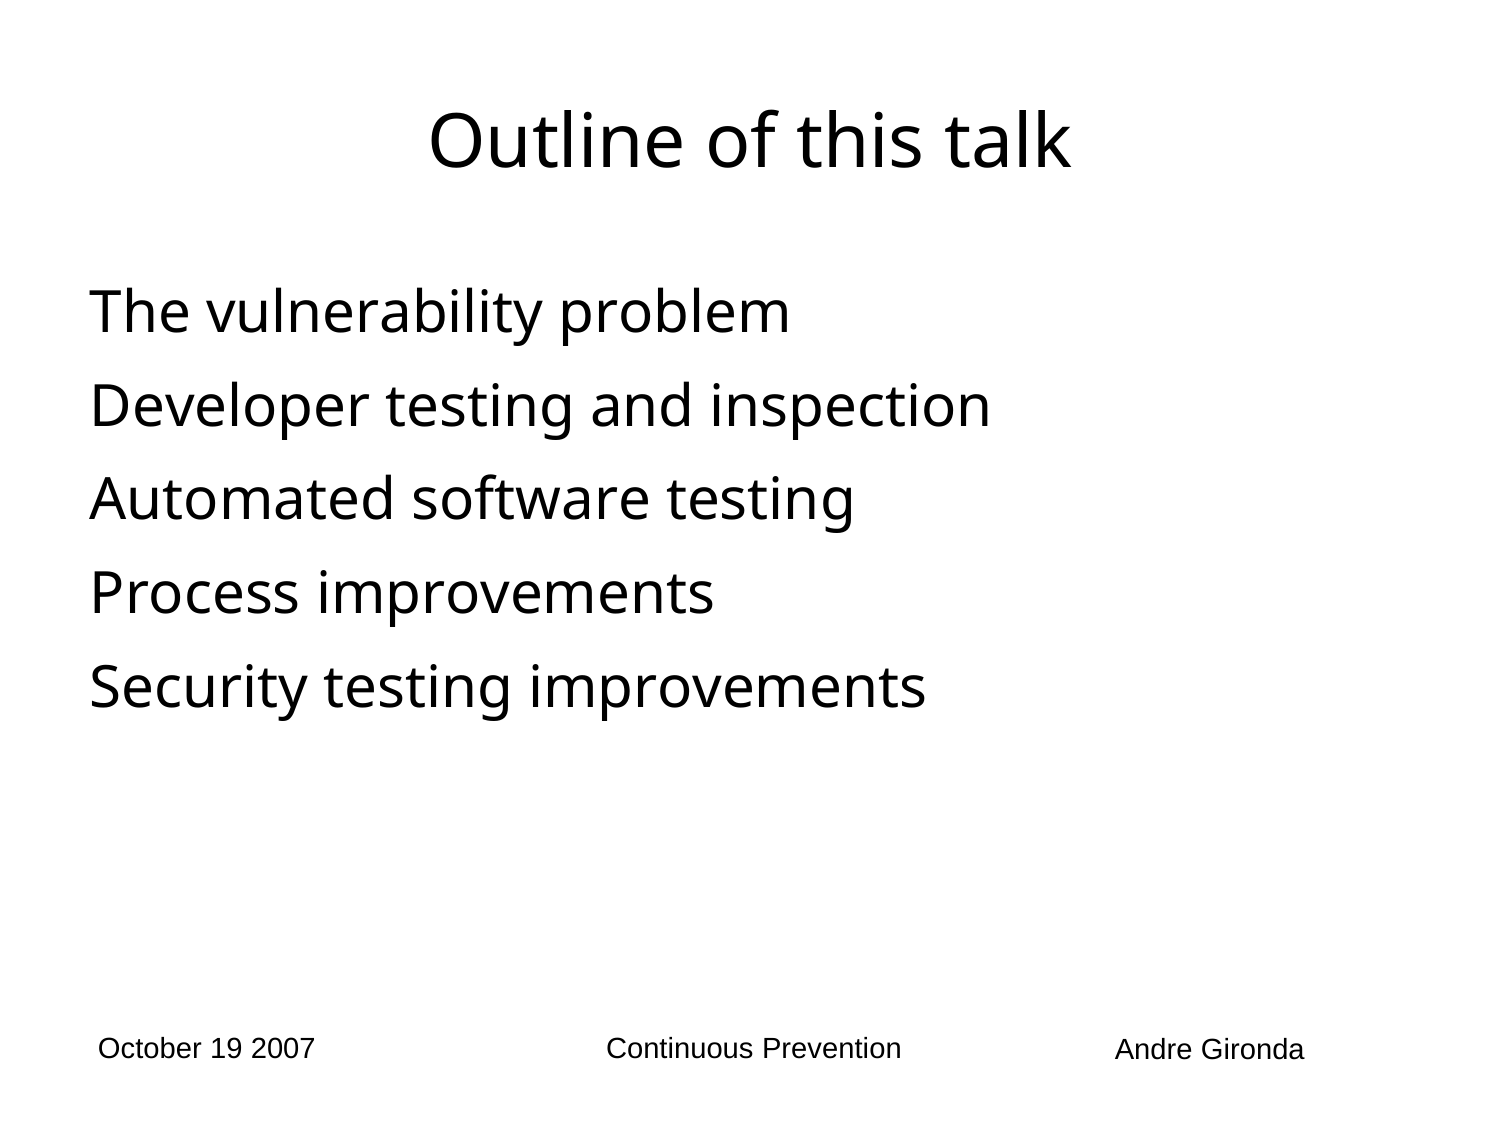

# Outline of this talk
The vulnerability problem
Developer testing and inspection
Automated software testing
Process improvements
Security testing improvements